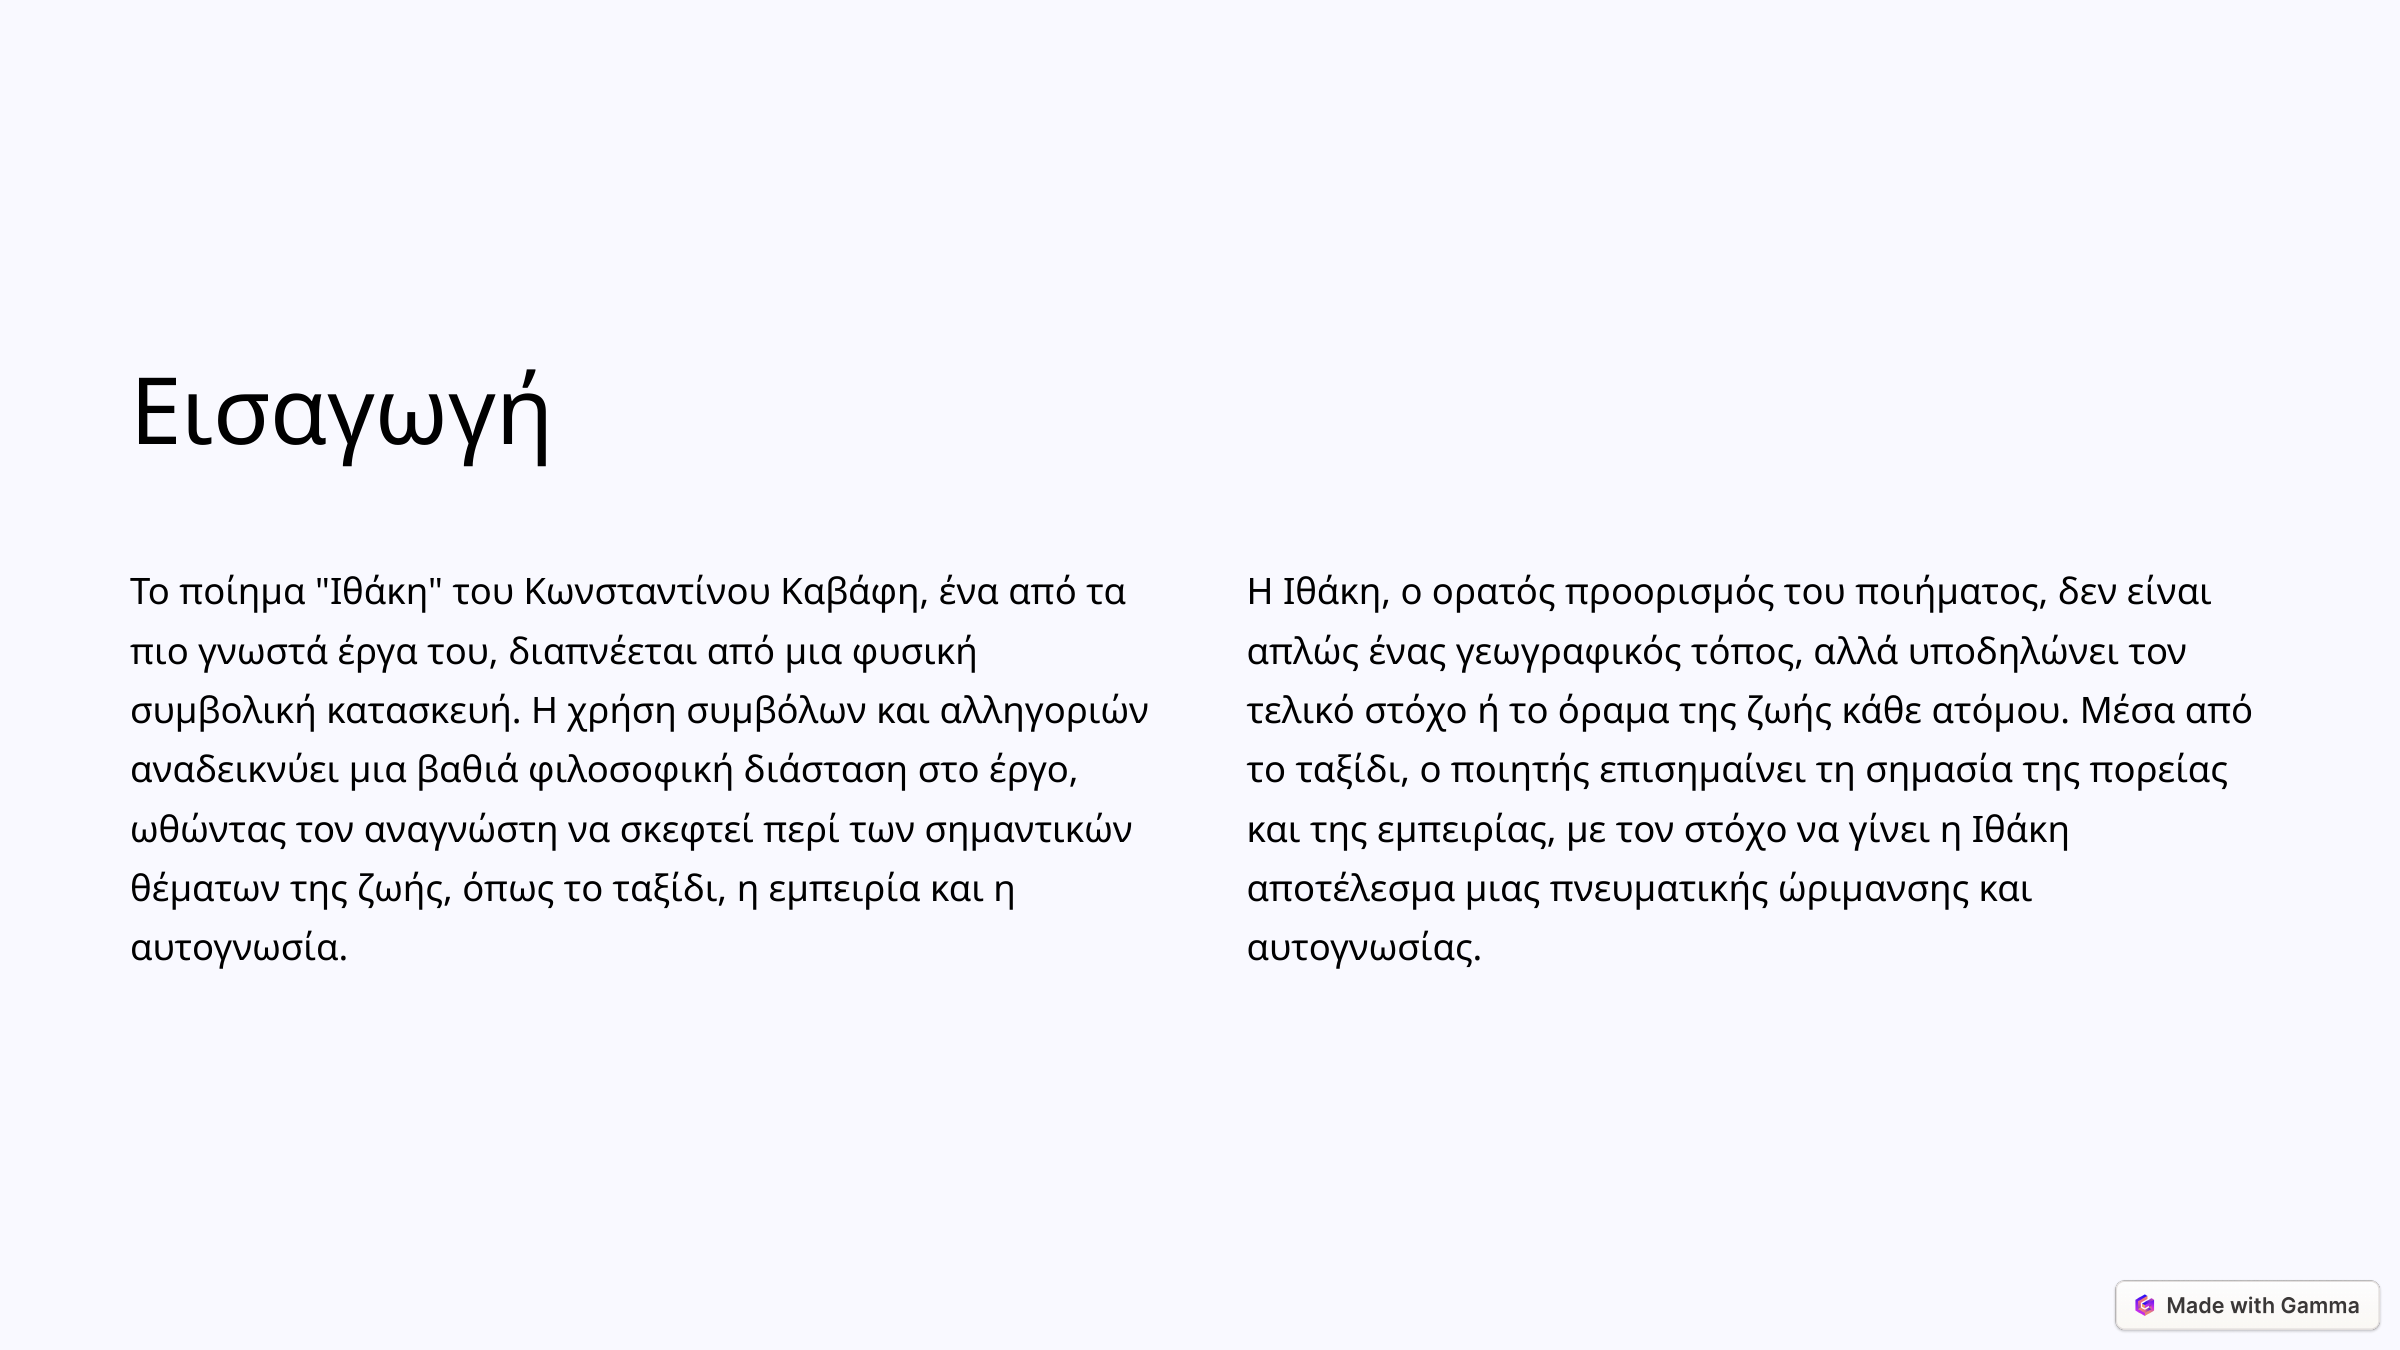

Εισαγωγή
Το ποίημα "Ιθάκη" του Κωνσταντίνου Καβάφη, ένα από τα πιο γνωστά έργα του, διαπνέεται από μια φυσική συμβολική κατασκευή. Η χρήση συμβόλων και αλληγοριών αναδεικνύει μια βαθιά φιλοσοφική διάσταση στο έργο, ωθώντας τον αναγνώστη να σκεφτεί περί των σημαντικών θέματων της ζωής, όπως το ταξίδι, η εμπειρία και η αυτογνωσία.
Η Ιθάκη, ο ορατός προορισμός του ποιήματος, δεν είναι απλώς ένας γεωγραφικός τόπος, αλλά υποδηλώνει τον τελικό στόχο ή το όραμα της ζωής κάθε ατόμου. Μέσα από το ταξίδι, ο ποιητής επισημαίνει τη σημασία της πορείας και της εμπειρίας, με τον στόχο να γίνει η Ιθάκη αποτέλεσμα μιας πνευματικής ώριμανσης και αυτογνωσίας.